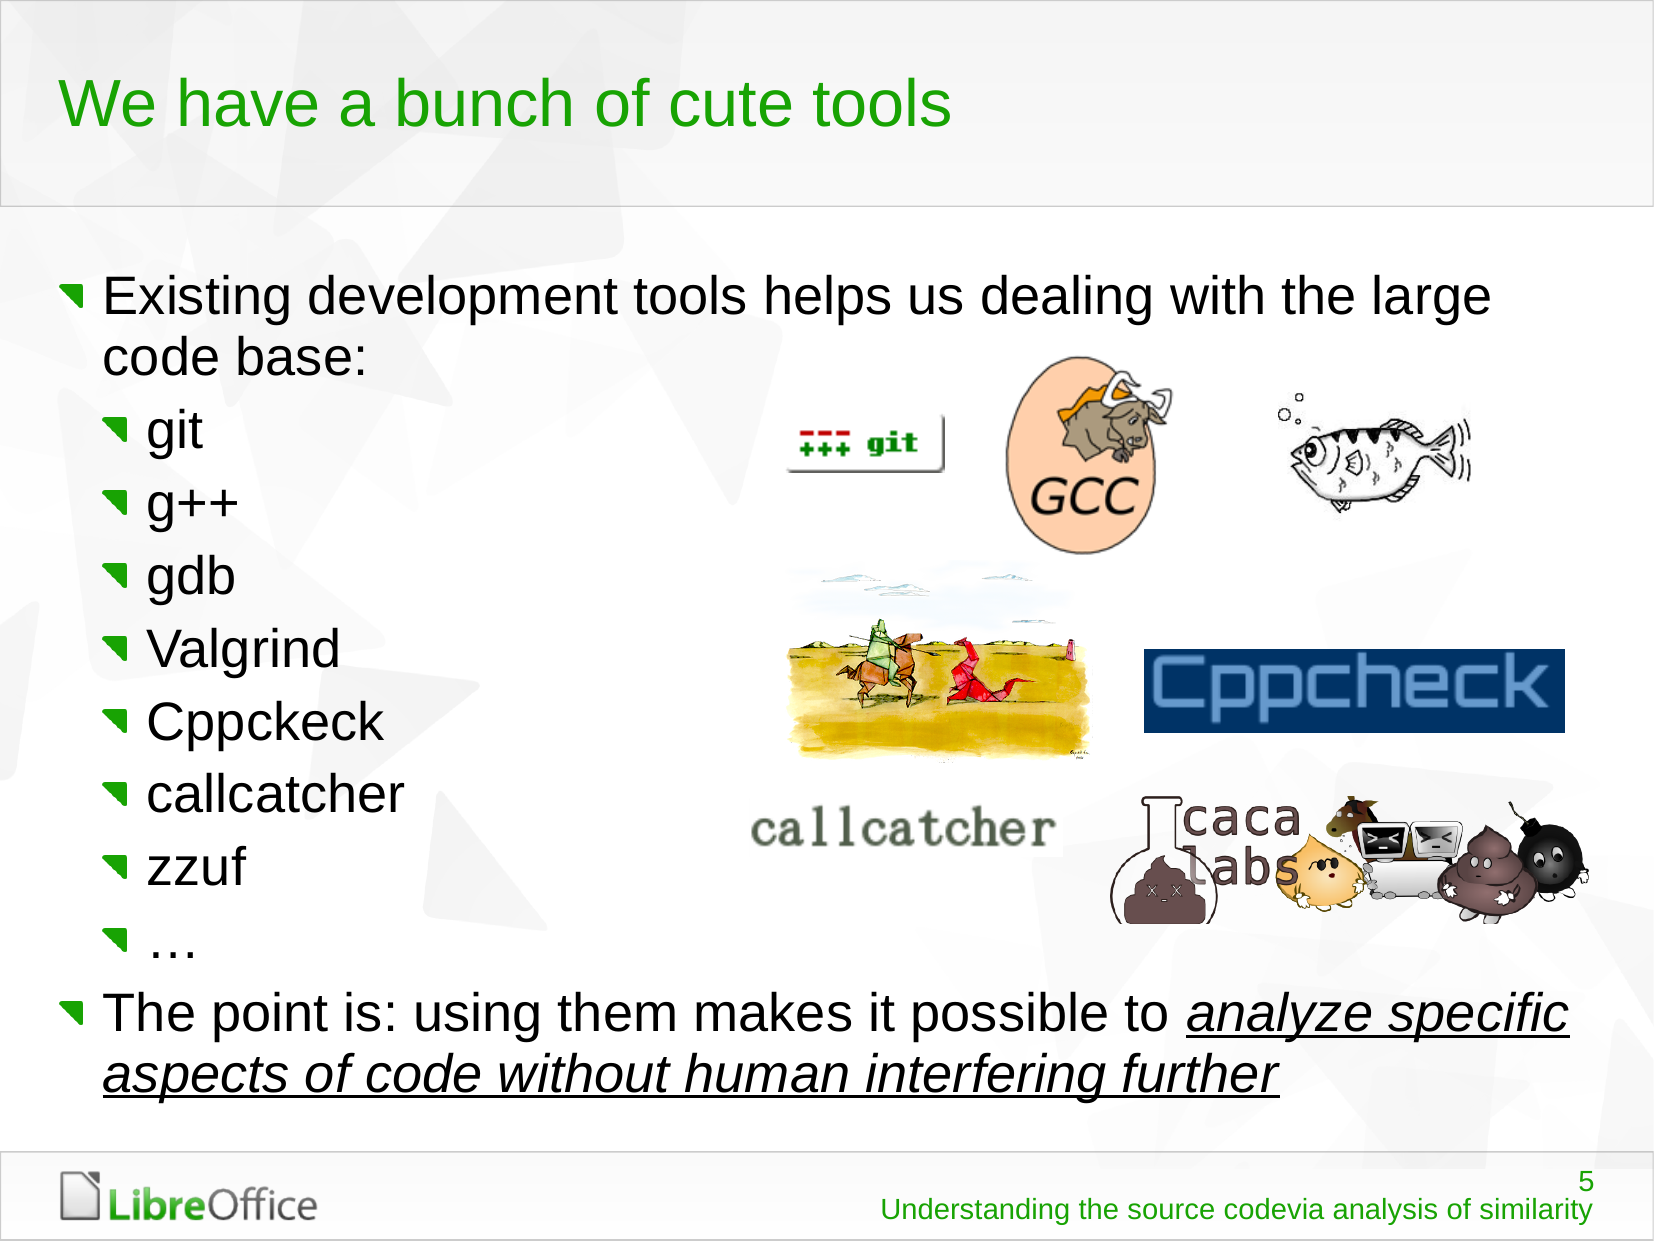

# We have a bunch of cute tools
Existing development tools helps us dealing with the large code base:
git
g++
gdb
Valgrind
Cppckeck
callcatcher
zzuf
…
The point is: using them makes it possible to analyze specific aspects of code without human interfering further
5
Understanding the source codevia analysis of similarity